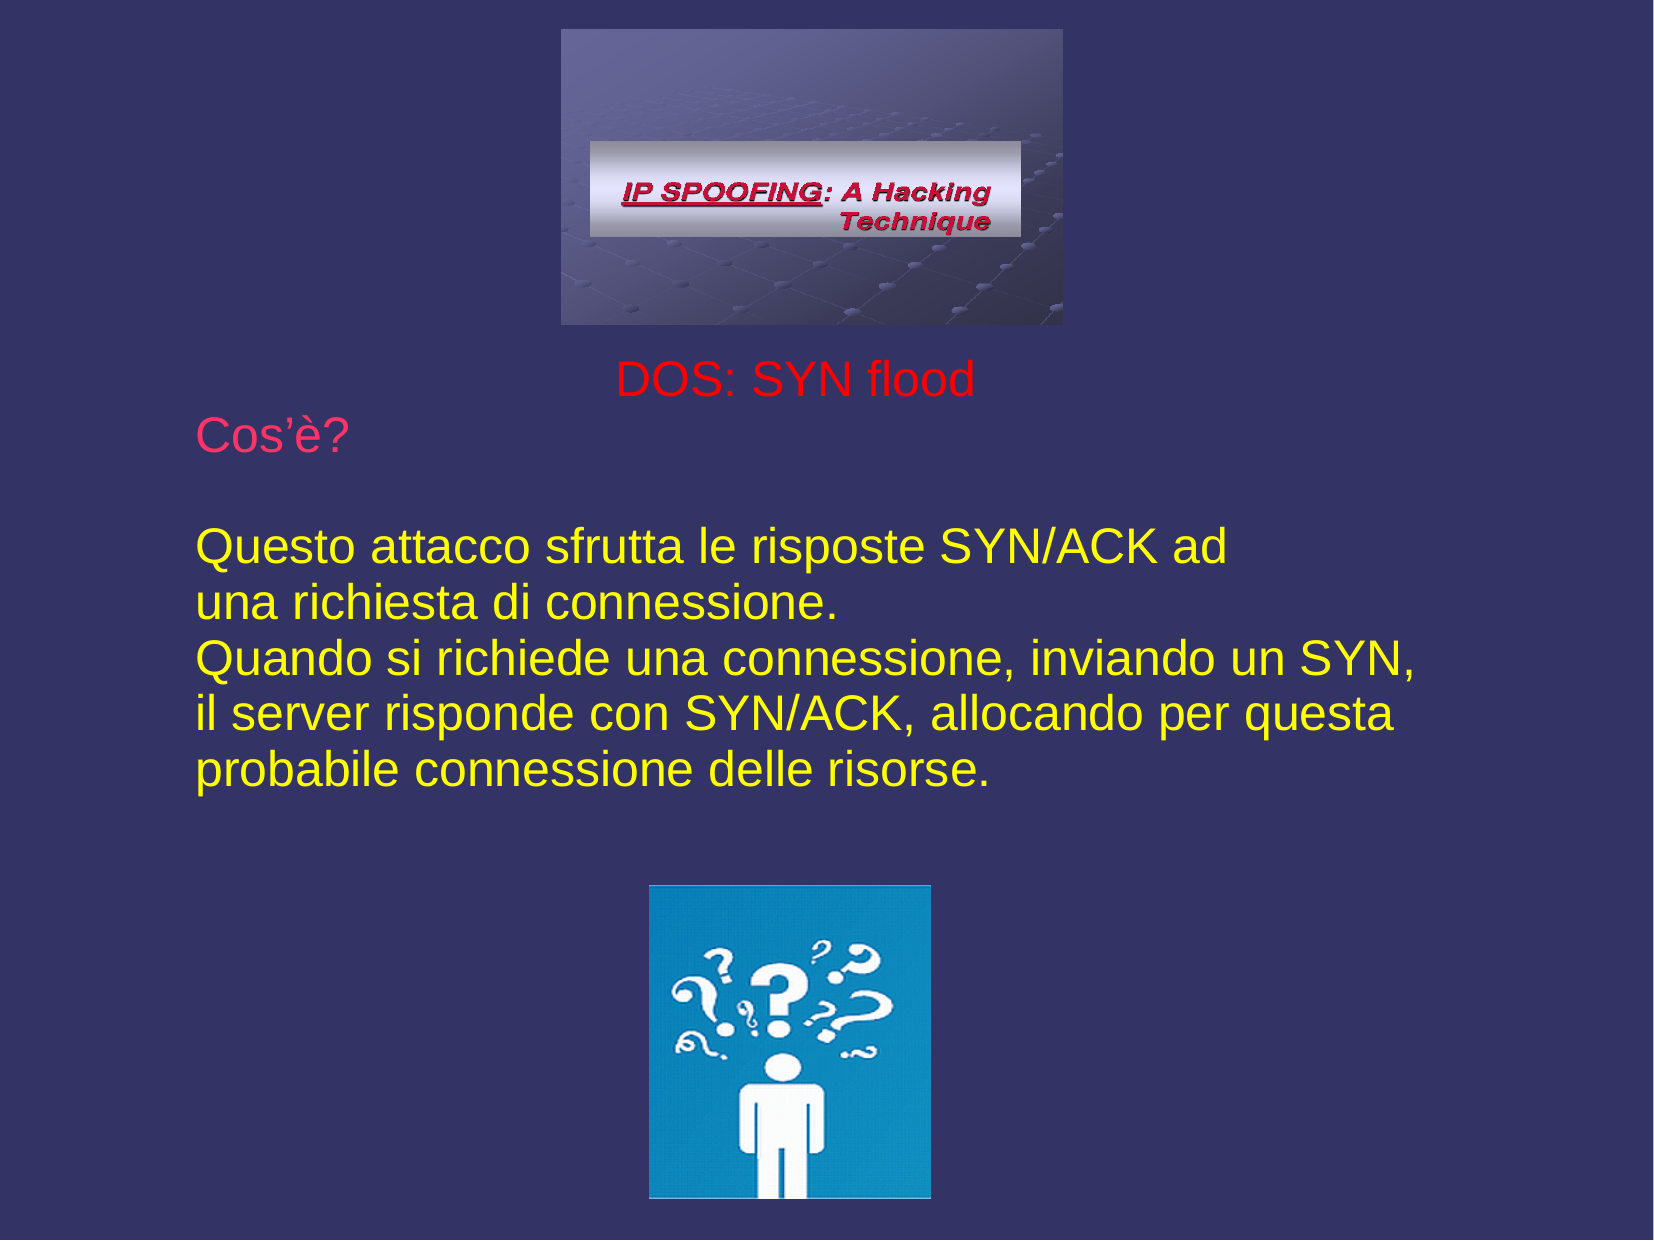

DOS: SYN flood
Cos’è?
Questo attacco sfrutta le risposte SYN/ACK ad
una richiesta di connessione.
Quando si richiede una connessione, inviando un SYN,
il server risponde con SYN/ACK, allocando per questa
probabile connessione delle risorse.